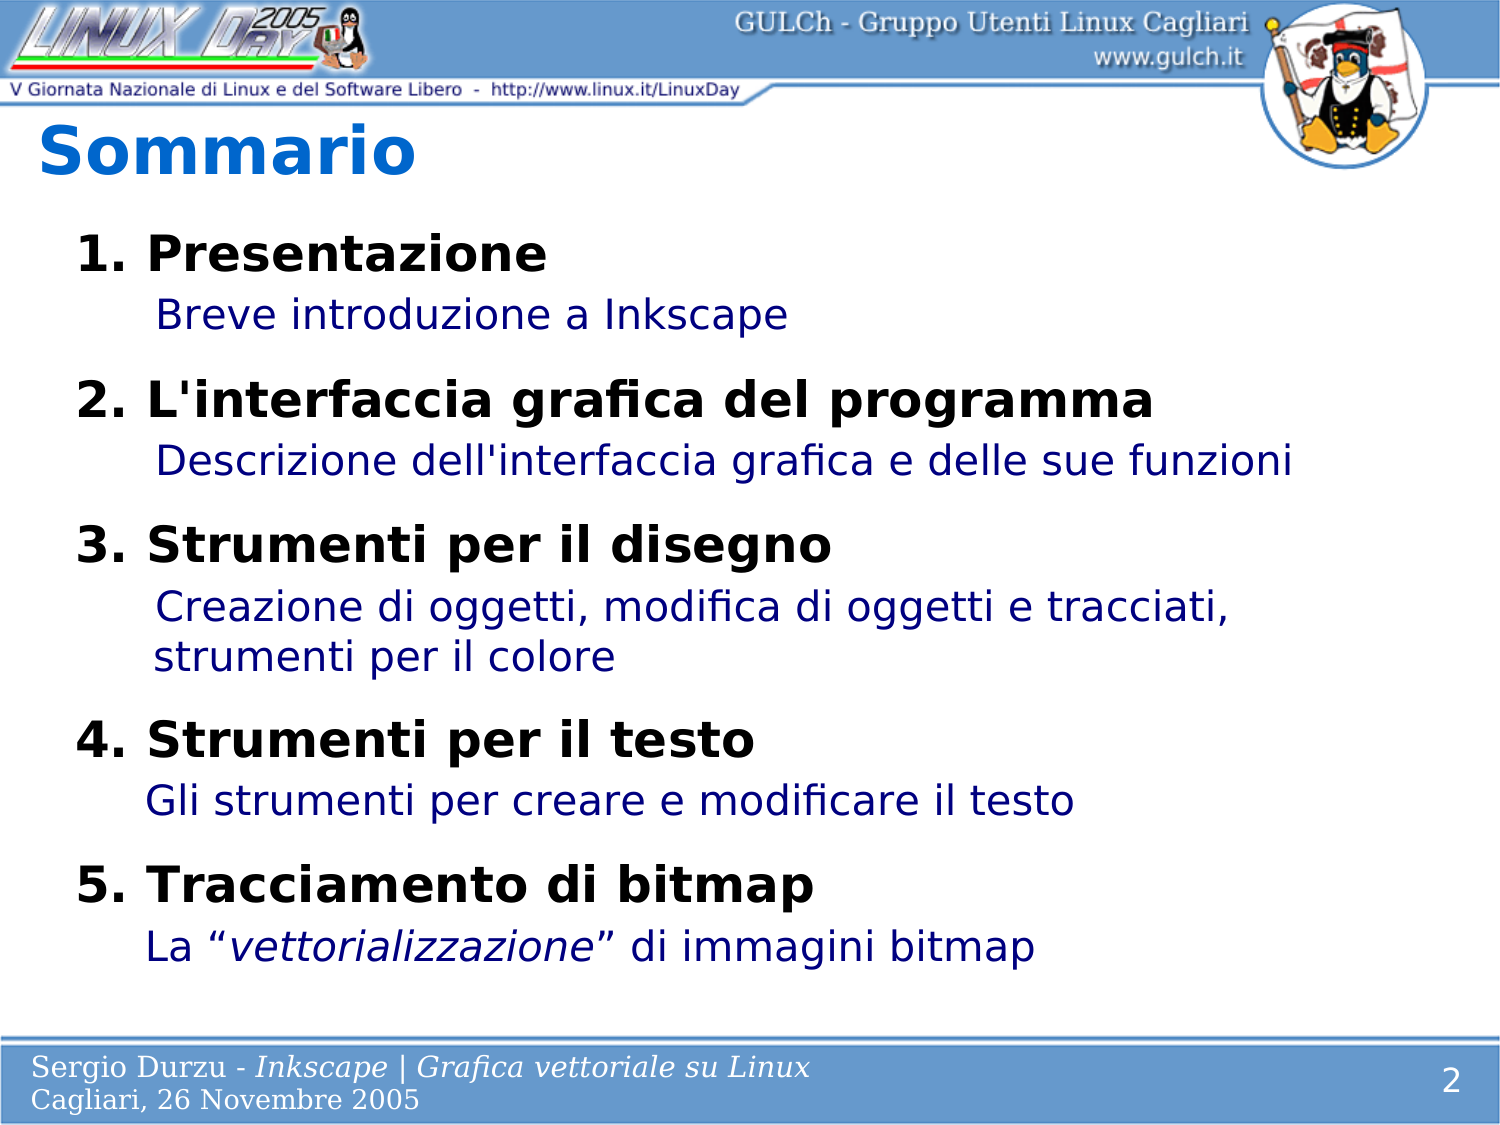

Sommario
1. Presentazione
 Breve introduzione a Inkscape
2. L'interfaccia grafica del programma
 Descrizione dell'interfaccia grafica e delle sue funzioni
3. Strumenti per il disegno
 Creazione di oggetti, modifica di oggetti e tracciati, strumenti per il colore
4. Strumenti per il testo
 Gli strumenti per creare e modificare il testo
5. Tracciamento di bitmap
 La “vettorializzazione” di immagini bitmap